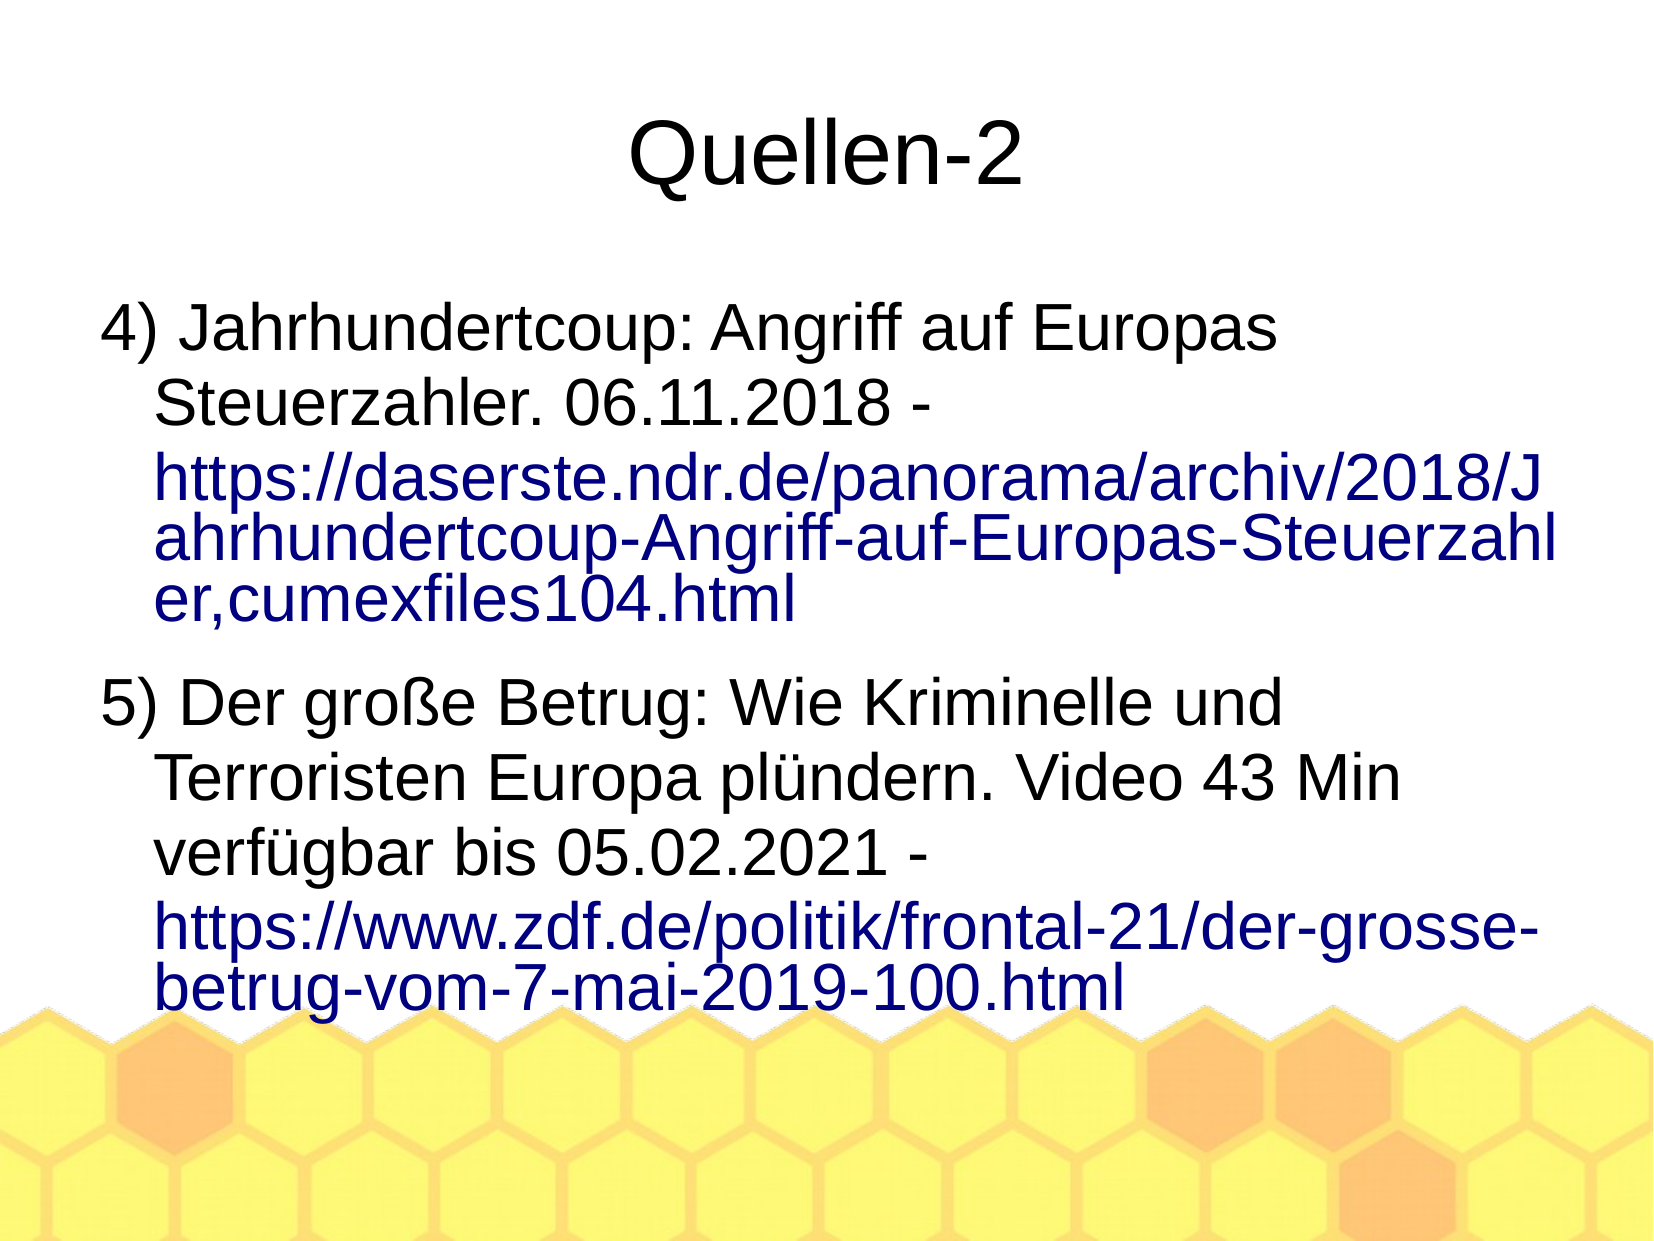

# Quellen-2
 Jahrhundertcoup: Angriff auf Europas Steuerzahler. 06.11.2018 - https://daserste.ndr.de/panorama/archiv/2018/Jahrhundertcoup-Angriff-auf-Europas-Steuerzahler,cumexfiles104.html
 Der große Betrug: Wie Kriminelle und Terroristen Europa plündern. Video 43 Min verfügbar bis 05.02.2021 - https://www.zdf.de/politik/frontal-21/der-grosse-betrug-vom-7-mai-2019-100.html